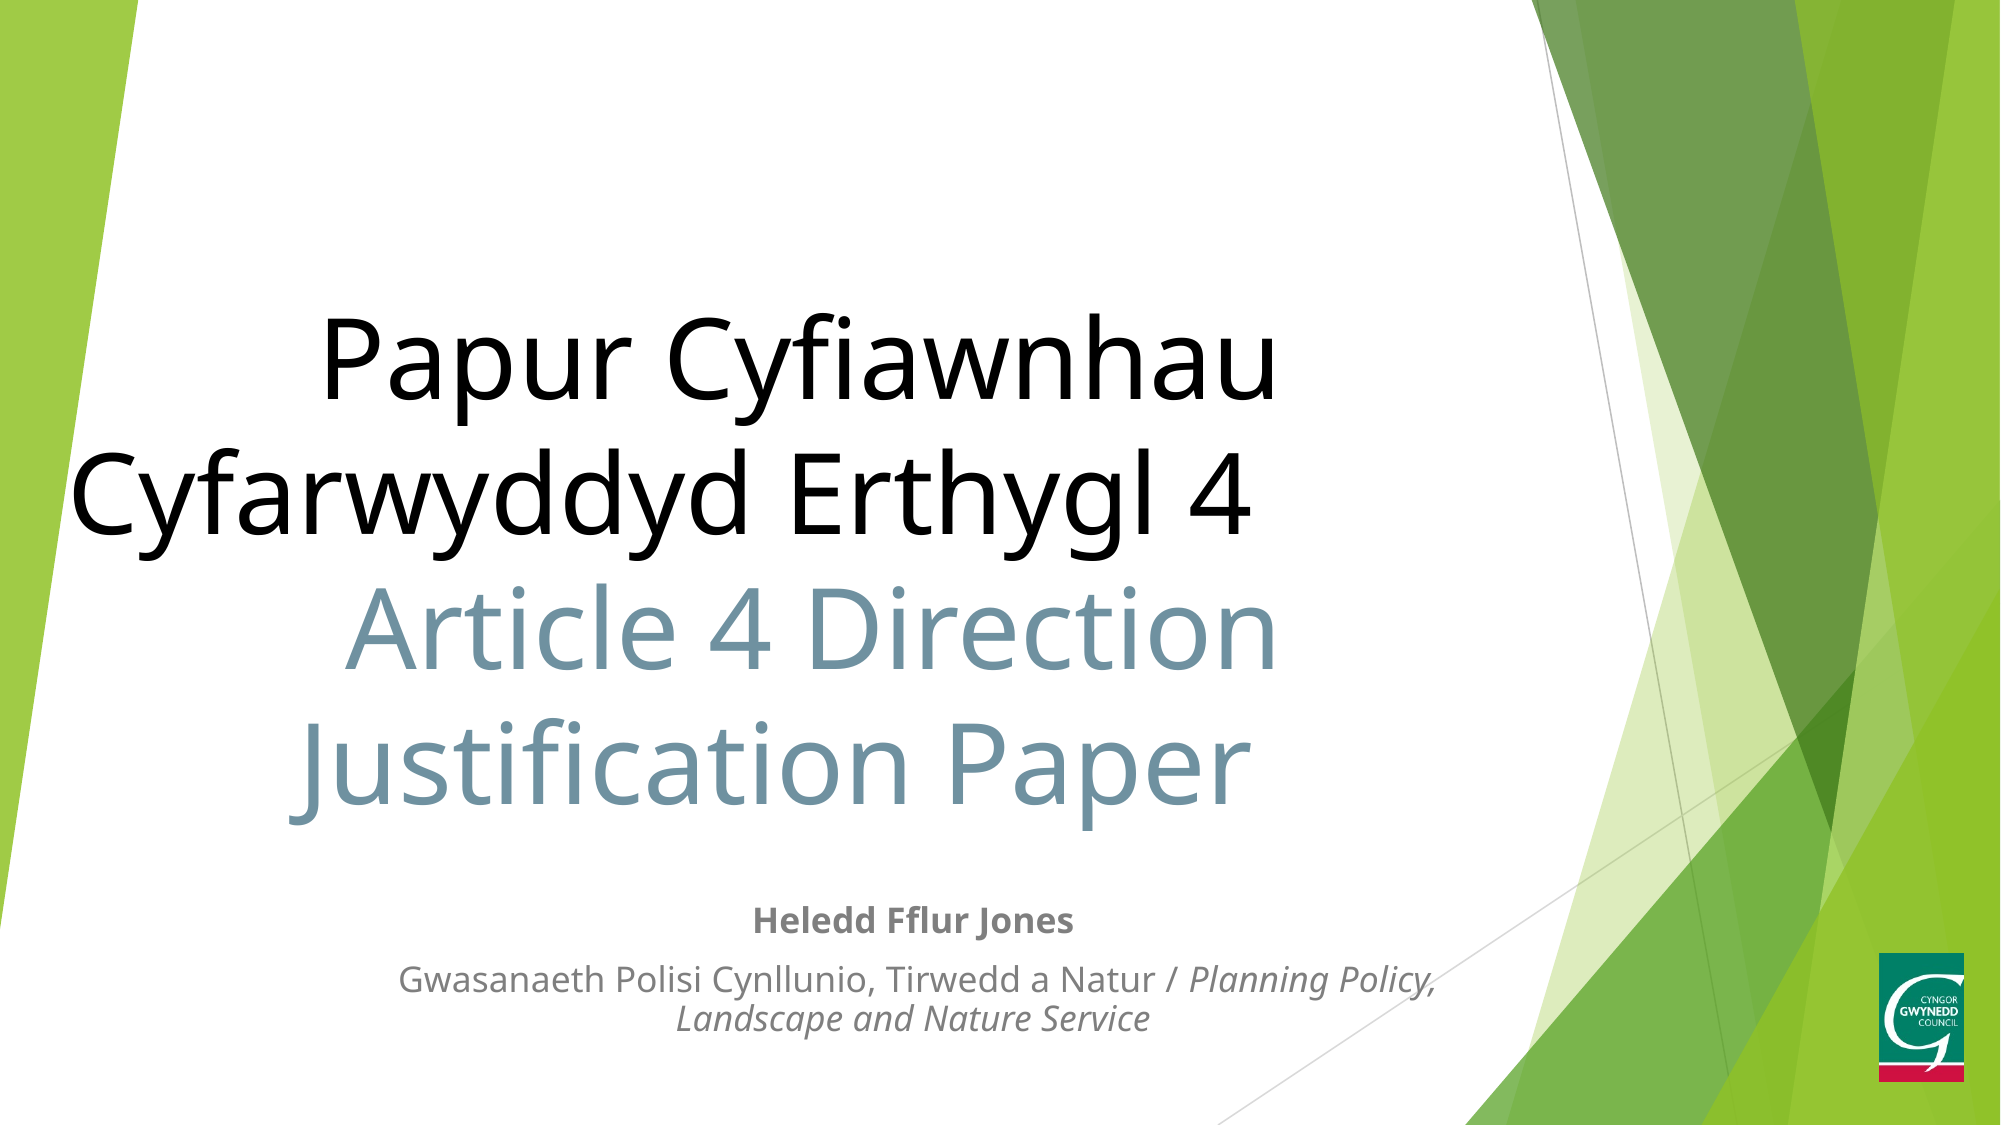

# Papur Cyfiawnhau Cyfarwyddyd Erthygl 4 Article 4 Direction Justification Paper
Heledd Fflur Jones
 Gwasanaeth Polisi Cynllunio, Tirwedd a Natur / Planning Policy, Landscape and Nature Service